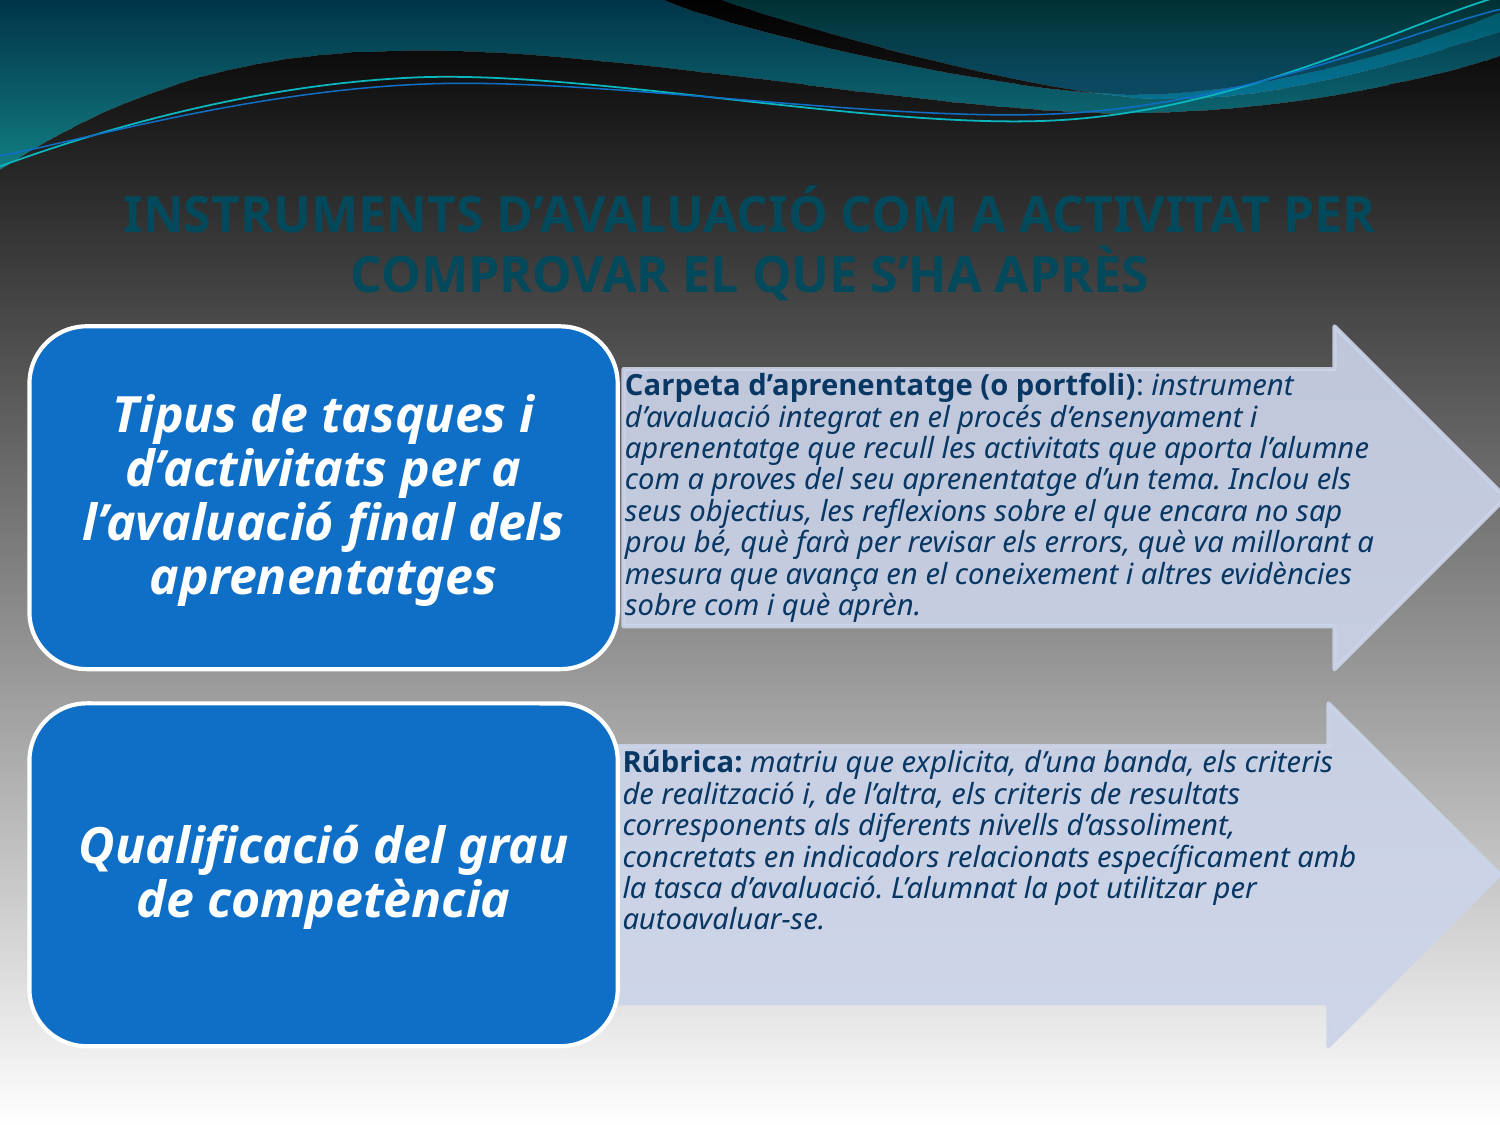

# INSTRUMENTS D’AVALUACIÓ COM A ACTIVITAT PER COMPROVAR EL QUE S’HA APRÈS
Tipus de tasques i d’activitats per a l’avaluació final dels aprenentatges
Carpeta d’aprenentatge (o portfoli): instrument d’avaluació integrat en el procés d’ensenyament i aprenentatge que recull les activitats que aporta l’alumne com a proves del seu aprenentatge d’un tema. Inclou els seus objectius, les reflexions sobre el que encara no sap prou bé, què farà per revisar els errors, què va millorant a mesura que avança en el coneixement i altres evidències sobre com i què aprèn.
Qualificació del grau de competència
Rúbrica: matriu que explicita, d’una banda, els criteris de realització i, de l’altra, els criteris de resultats corresponents als diferents nivells d’assoliment, concretats en indicadors relacionats específicament amb la tasca d’avaluació. L’alumnat la pot utilitzar per autoavaluar-se.